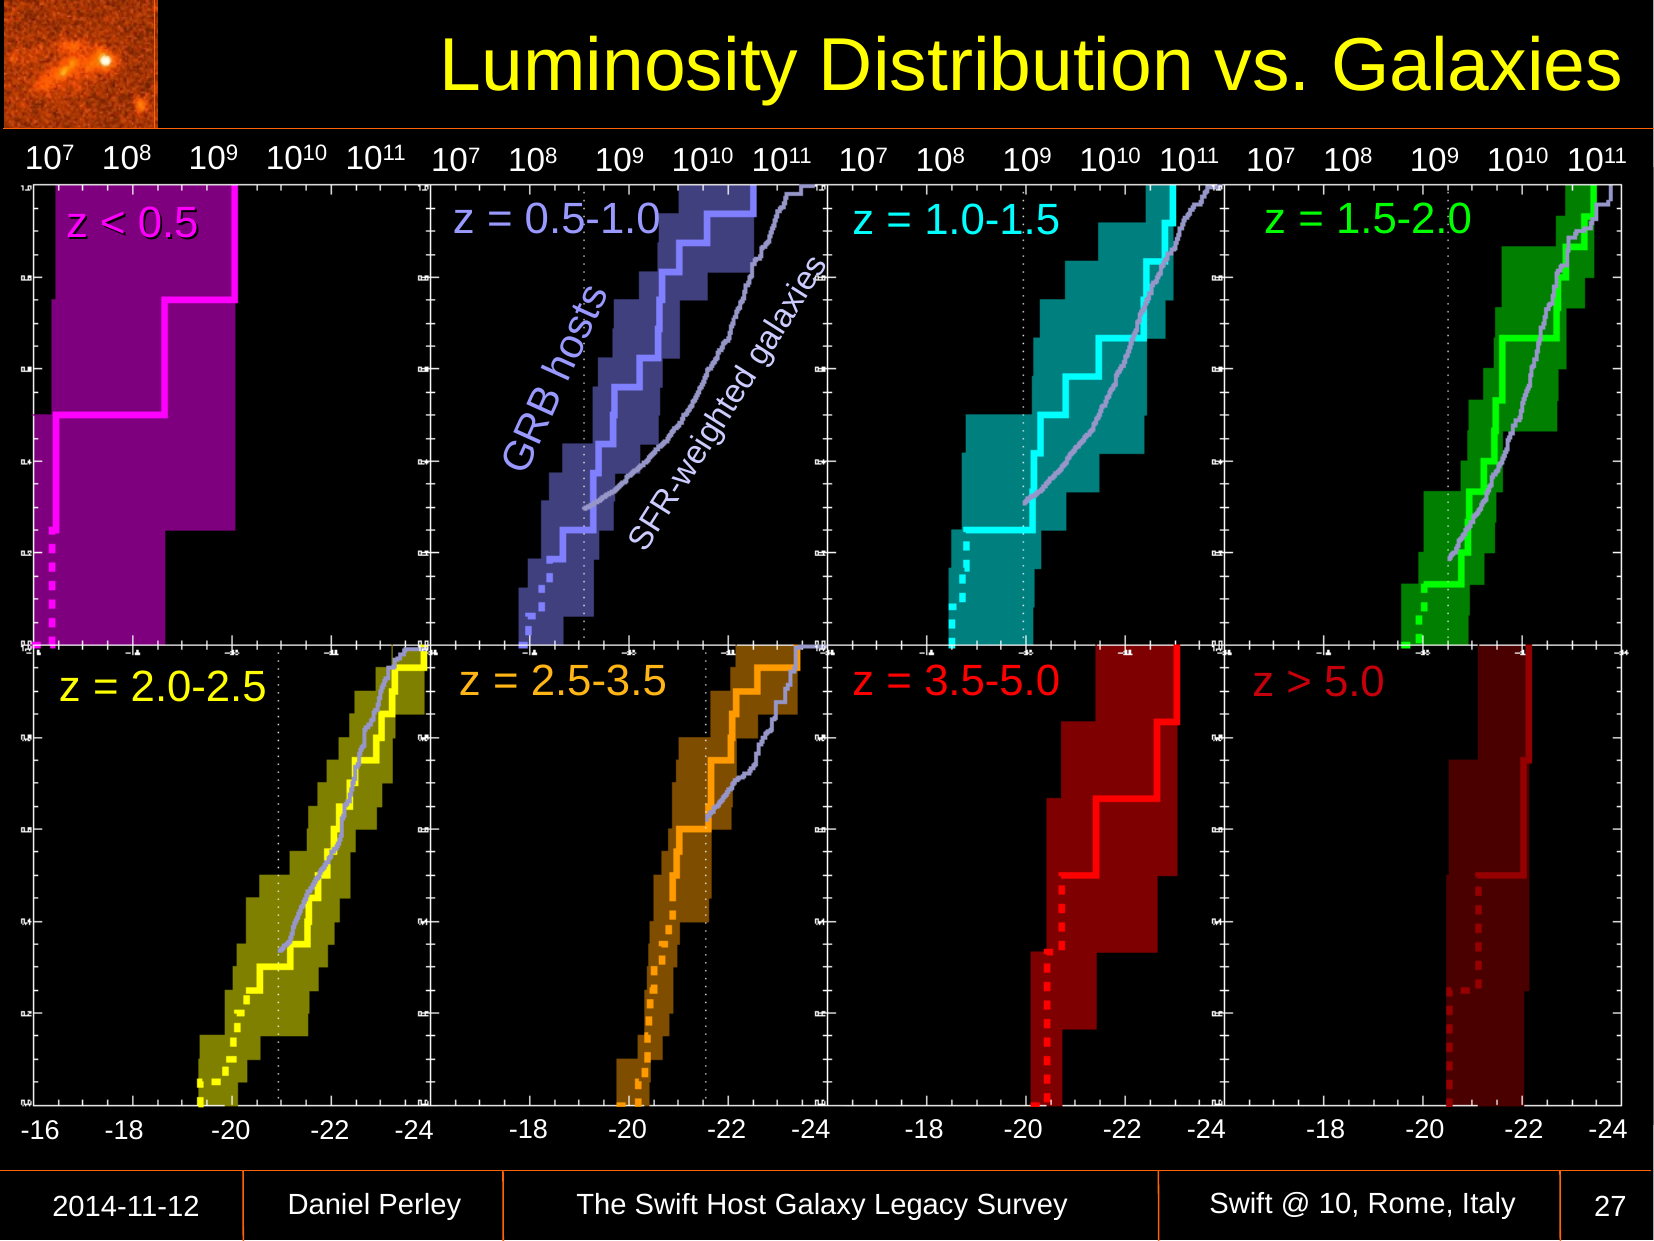

# Luminosity Distribution vs. Galaxies
107 108 109 1010 1011
107 108 109 1010 1011
107 108 109 1010 1011
107 108 109 1010 1011
z = 0.5-1.0
z = 1.5-2.0
z = 1.0-1.5
z < 0.5
GRB hosts
SFR-weighted galaxies
z = 2.5-3.5
z = 3.5-5.0
z > 5.0
z = 2.0-2.5
 -18 -20 -22 -24
 -18 -20 -22 -24
 -18 -20 -22 -24
-16 -18 -20 -22 -24
2014-11-12
27